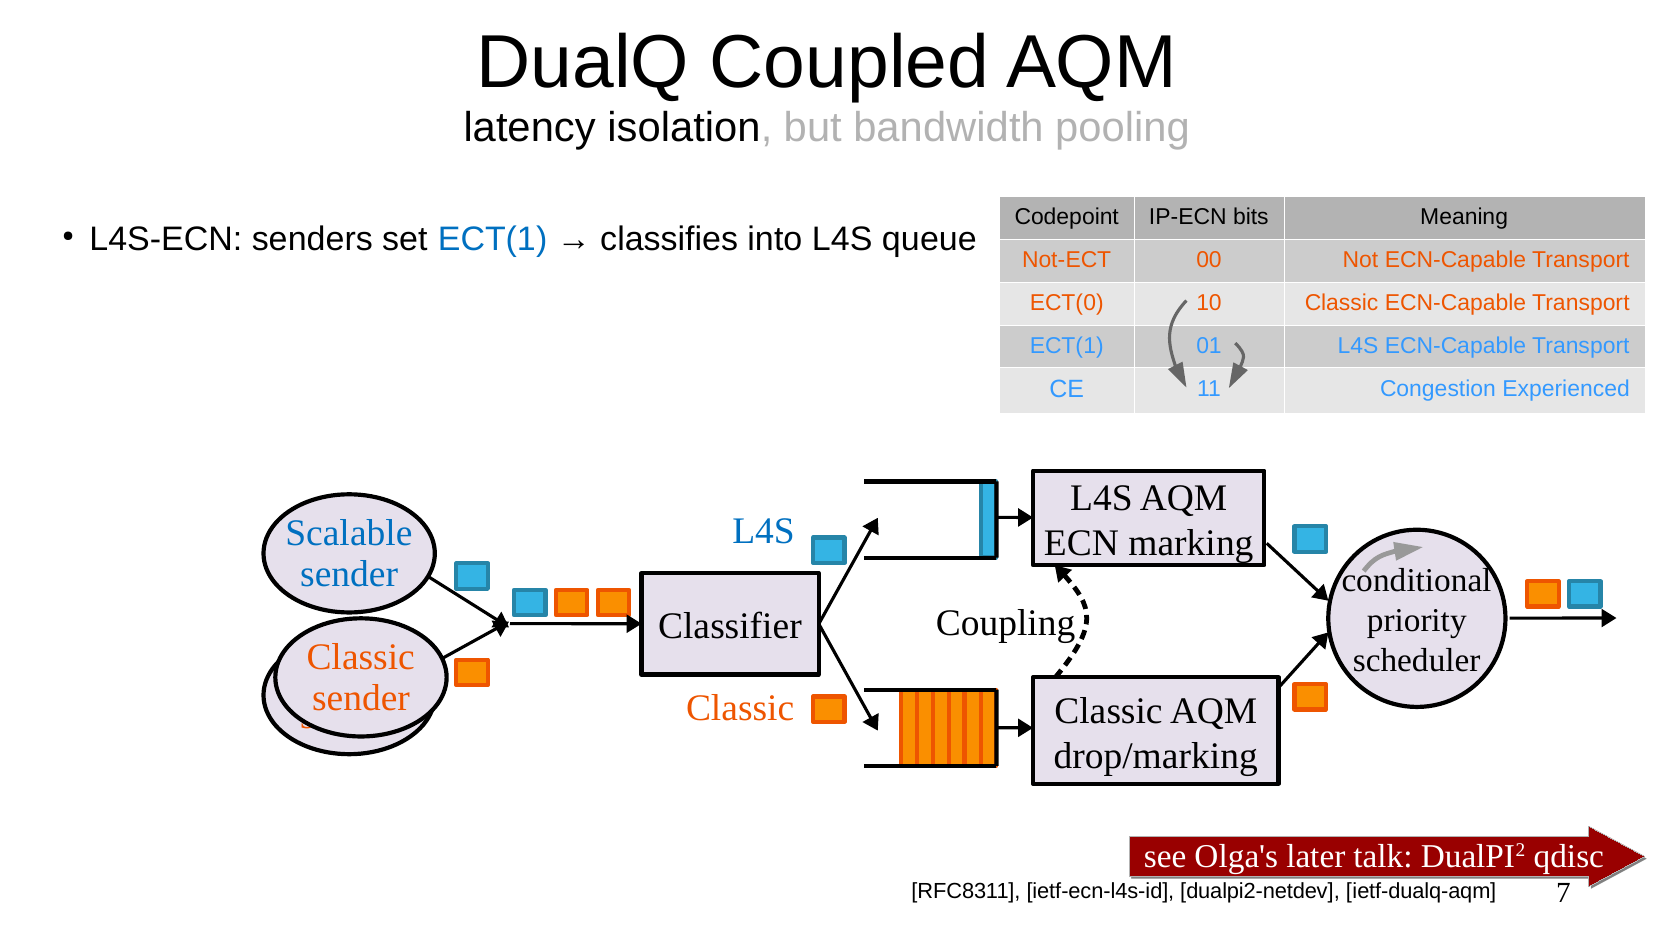

# DualQ Coupled AQM latency isolation, but bandwidth pooling
| Codepoint | IP-ECN bits | Meaning |
| --- | --- | --- |
| Not-ECT | 00 | Not ECN-Capable Transport |
| ECT(0) | 10 | Classic ECN-Capable Transport |
| ECT(1) | 01 | L4S ECN-Capable Transport |
| CE | 11 | Congestion Experienced |
L4S-ECN: senders set ECT(1) → classifies into L4S queue
L4S AQM ECN marking
Scalable
sender
 L4S
conditional
priority
scheduler
Classifier
Coupling
Classic
sender
Classic
sender
Classic
Classic AQM
drop/marking
see Olga's later talk: DualPI2 qdisc
[RFC8311], [ietf-ecn-l4s-id], [dualpi2-netdev], [ietf-dualq-aqm]
7